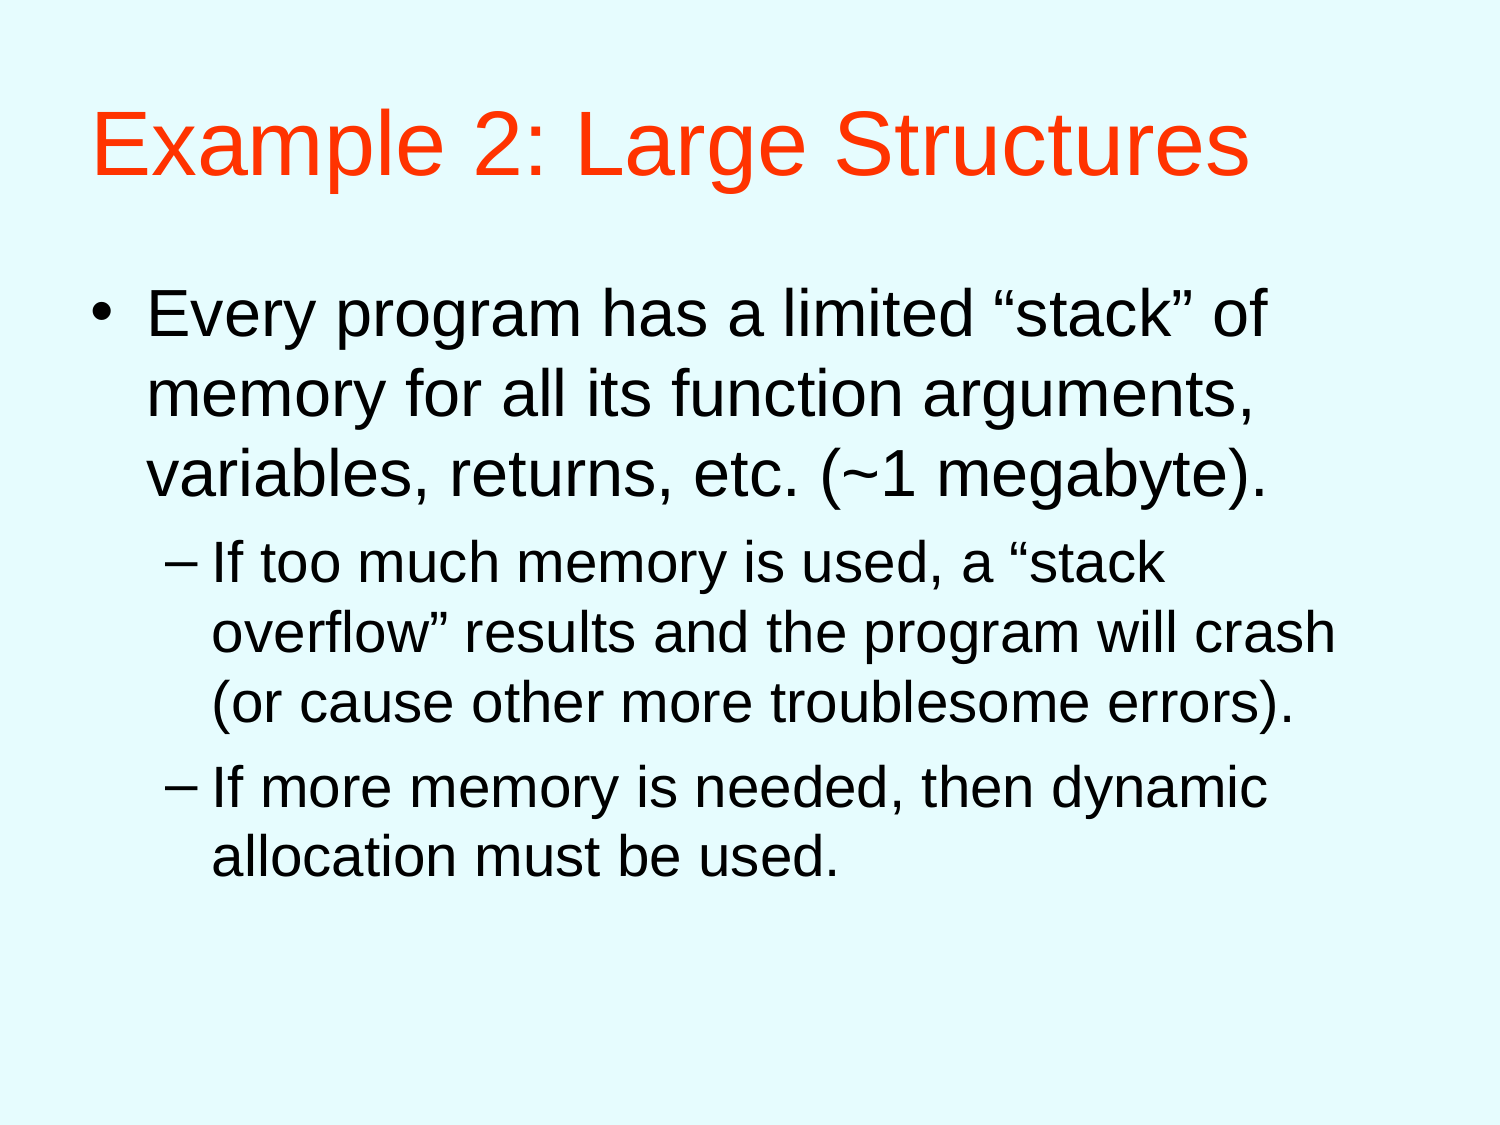

# Example 2: Large Structures
Every program has a limited “stack” of memory for all its function arguments, variables, returns, etc. (~1 megabyte).
If too much memory is used, a “stack overflow” results and the program will crash (or cause other more troublesome errors).
If more memory is needed, then dynamic allocation must be used.